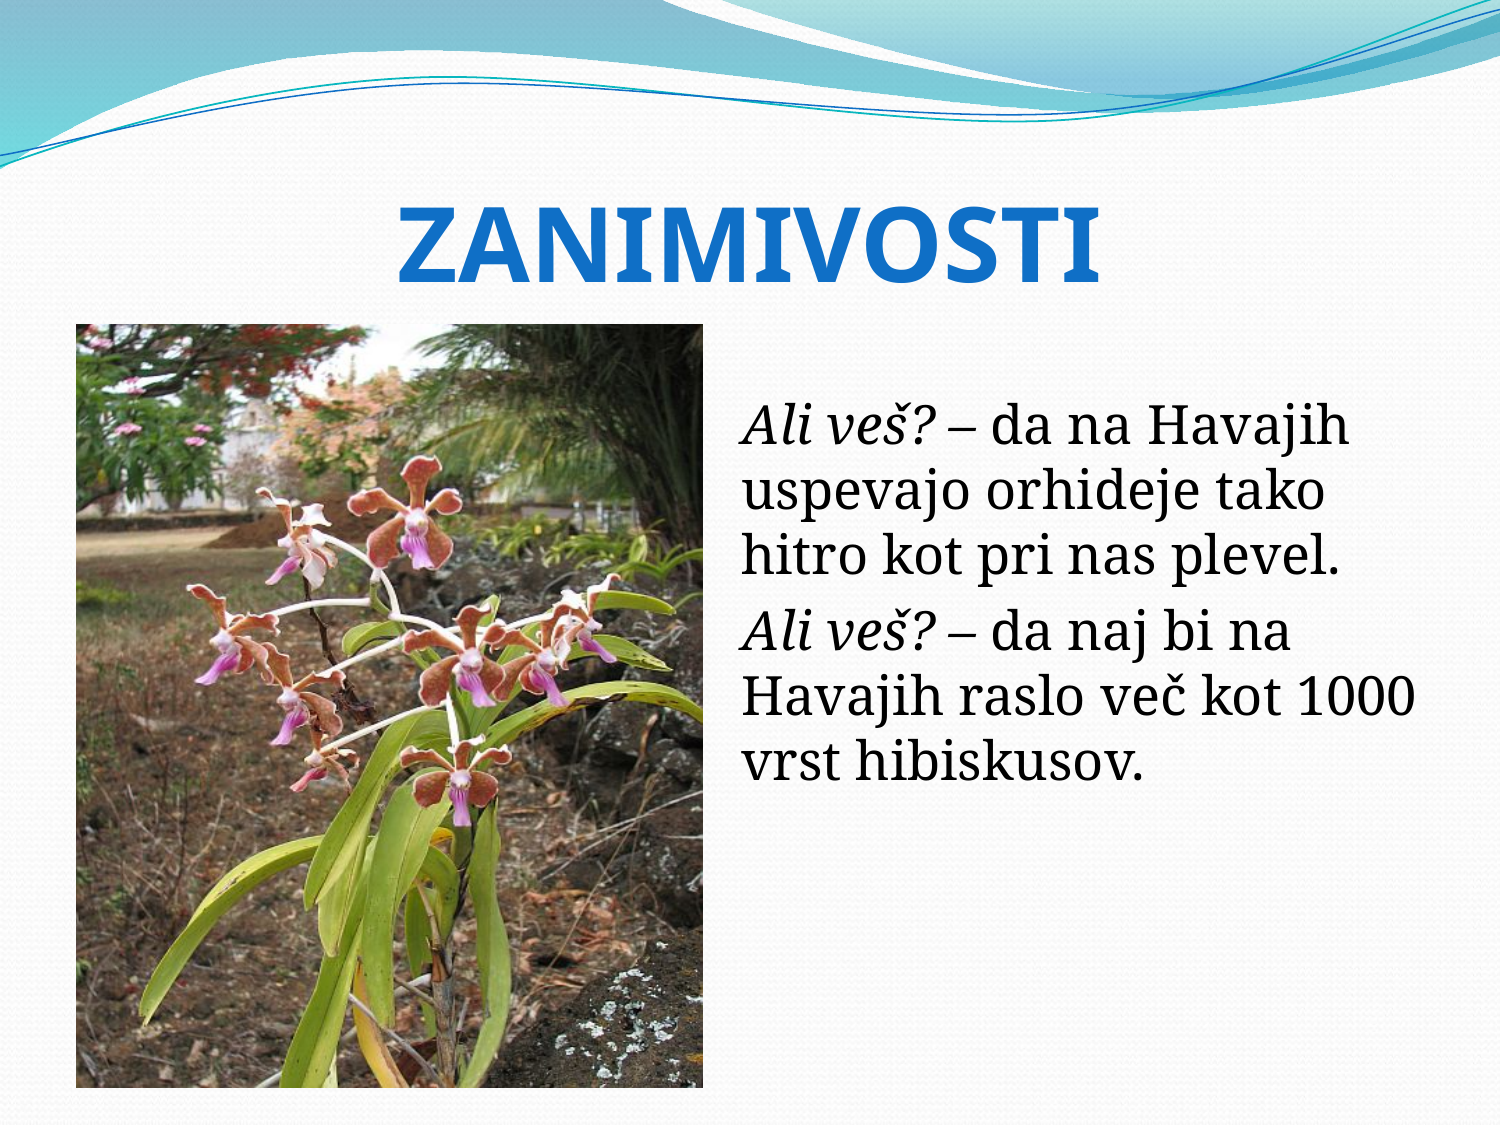

# ZANIMIVOSTI
 Ali veš? – da na Havajih uspevajo orhideje tako hitro kot pri nas plevel.
Ali veš? – da naj bi na Havajih raslo več kot 1000 vrst hibiskusov.